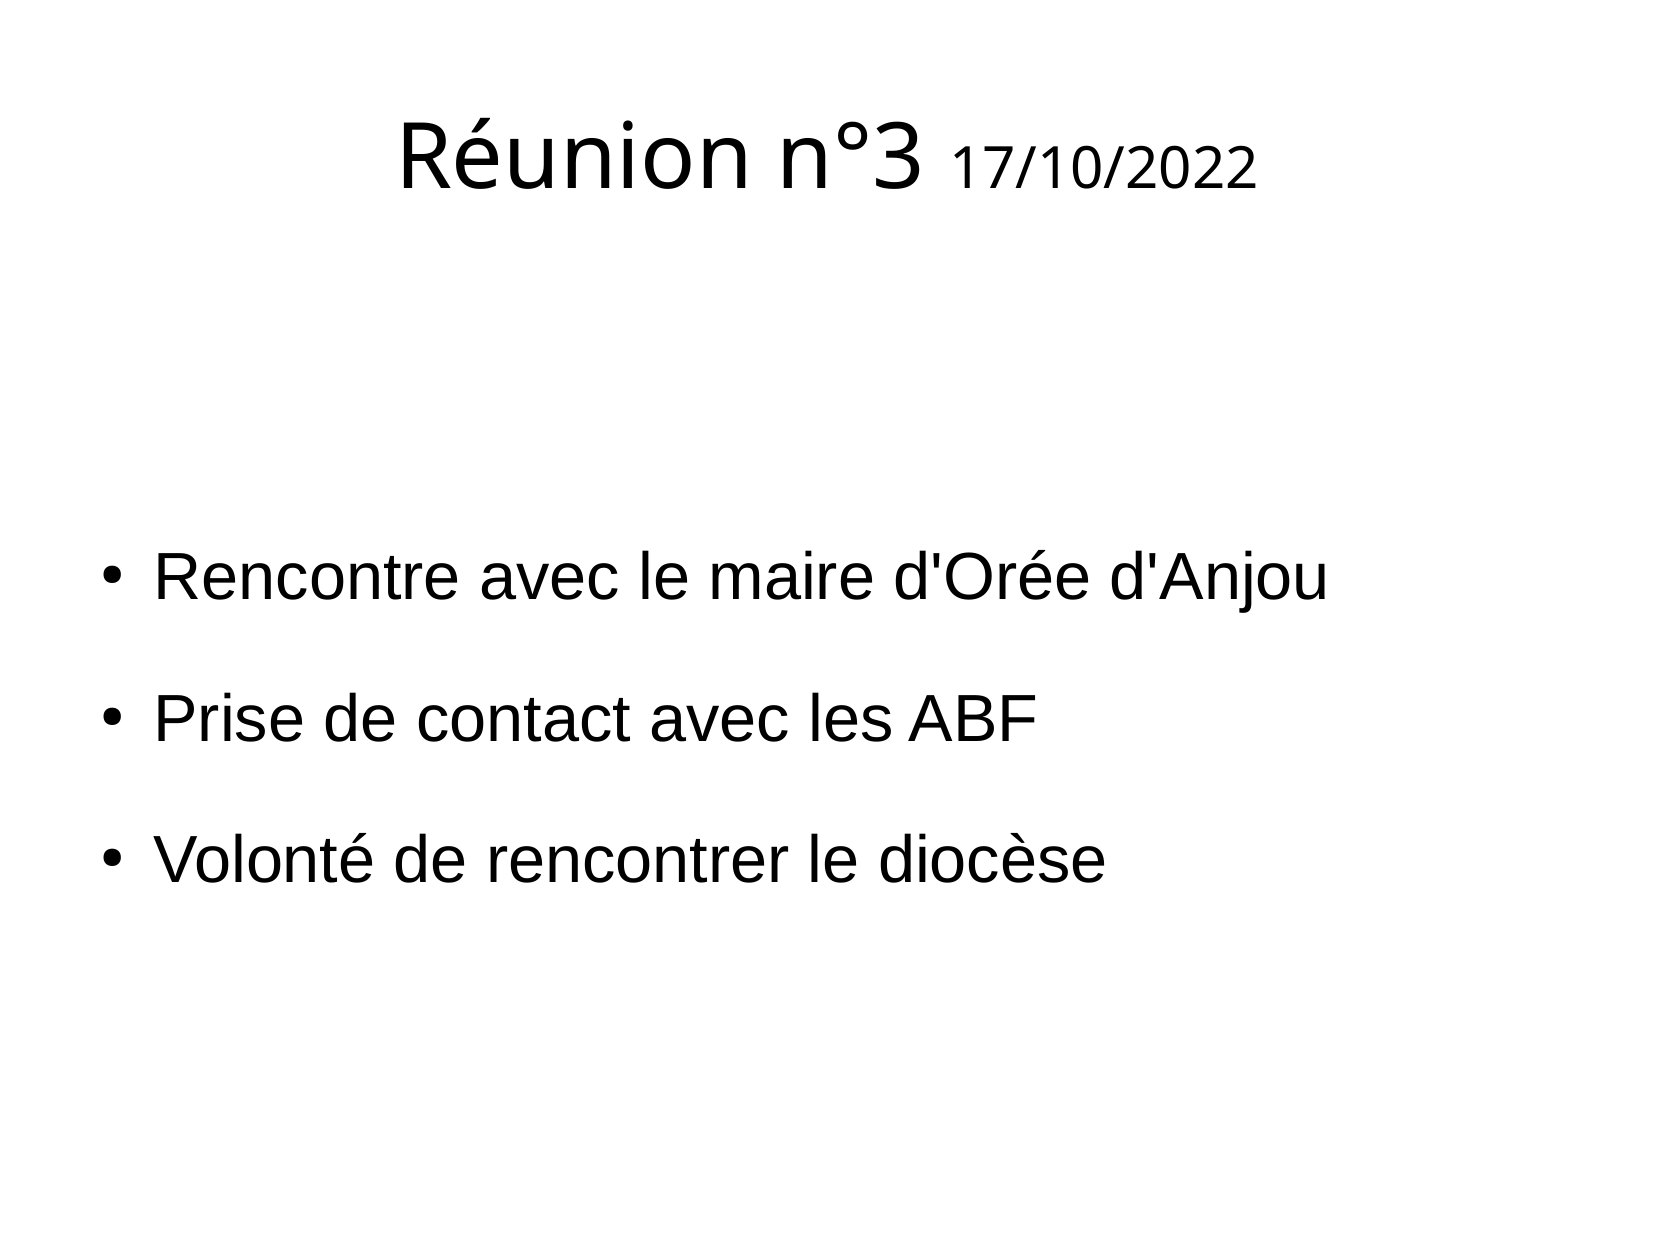

# Réunion n°3 17/10/2022
Rencontre avec le maire d'Orée d'Anjou
Prise de contact avec les ABF
Volonté de rencontrer le diocèse